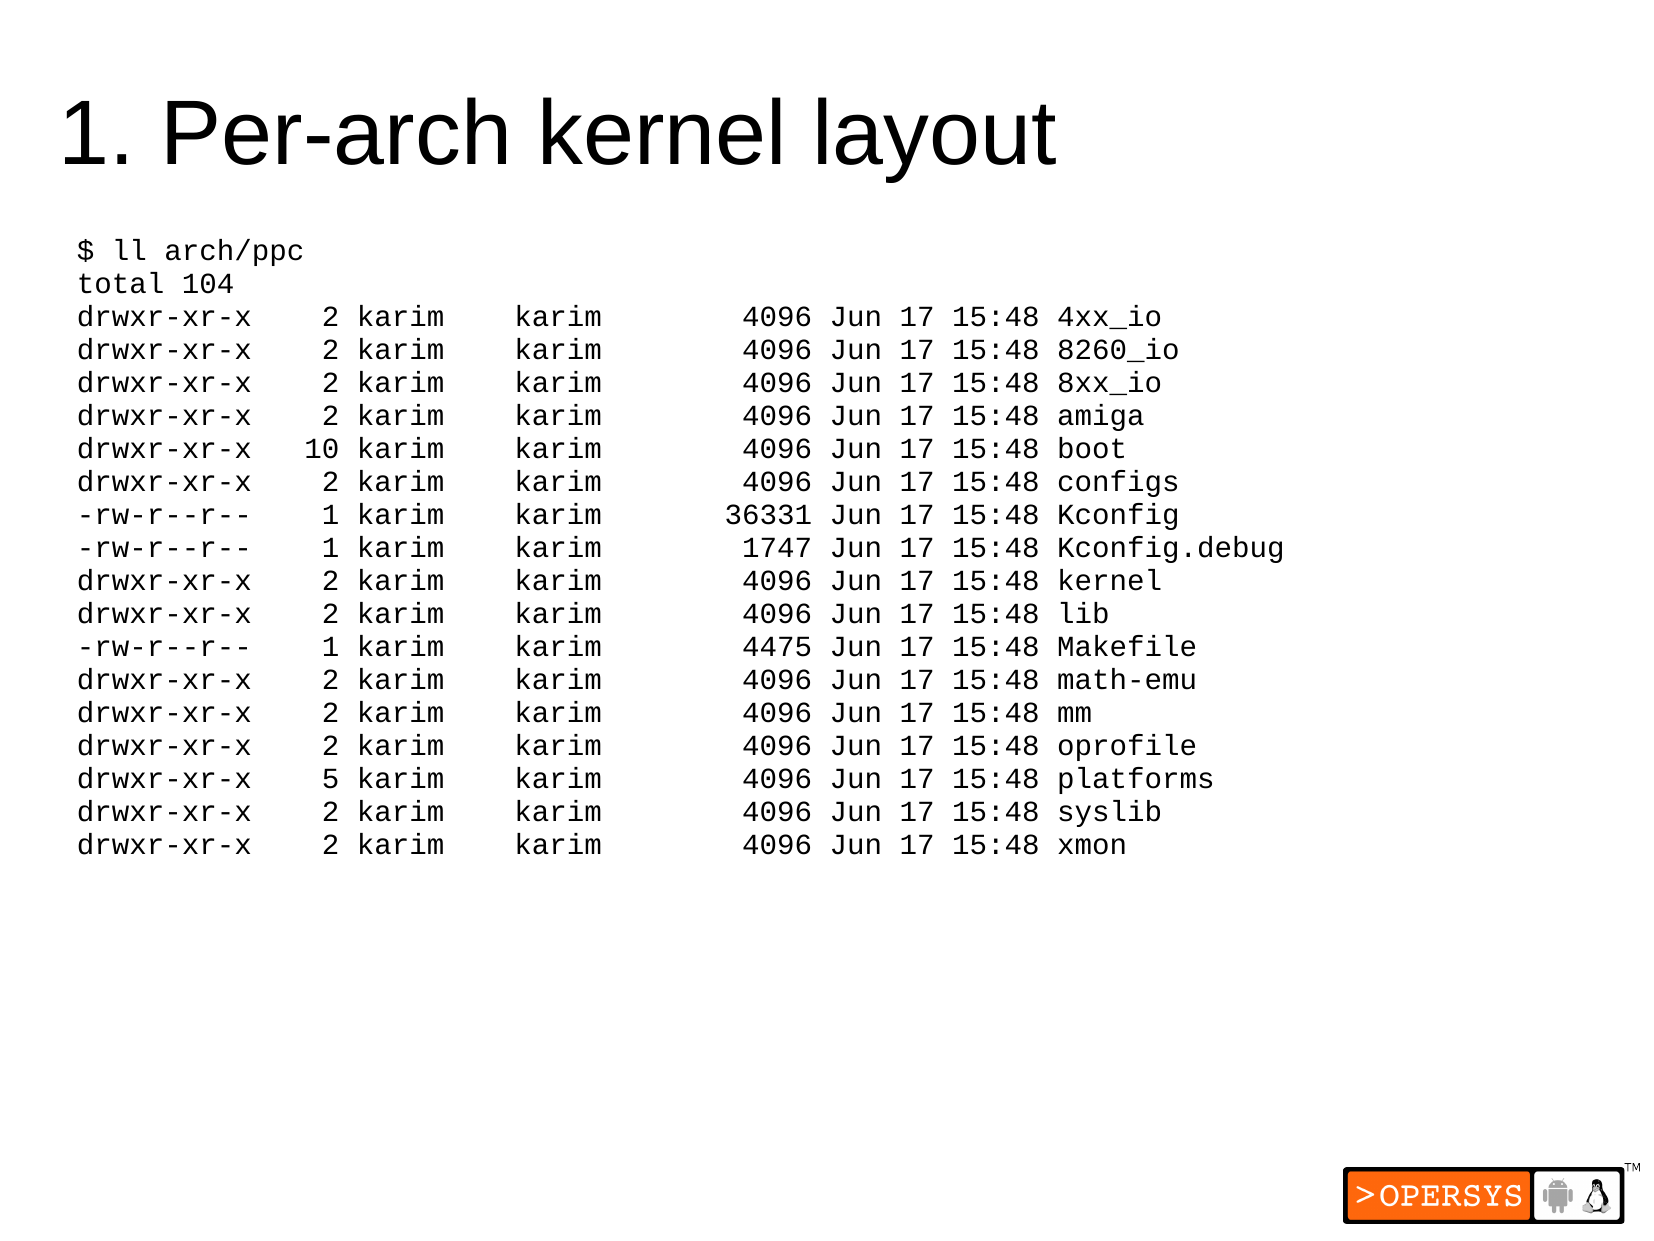

# 1. Per-arch kernel layout
$ ll arch/ppc
total 104
drwxr-xr-x 2 karim karim 4096 Jun 17 15:48 4xx_io
drwxr-xr-x 2 karim karim 4096 Jun 17 15:48 8260_io
drwxr-xr-x 2 karim karim 4096 Jun 17 15:48 8xx_io
drwxr-xr-x 2 karim karim 4096 Jun 17 15:48 amiga
drwxr-xr-x 10 karim karim 4096 Jun 17 15:48 boot
drwxr-xr-x 2 karim karim 4096 Jun 17 15:48 configs
-rw-r--r-- 1 karim karim 36331 Jun 17 15:48 Kconfig
-rw-r--r-- 1 karim karim 1747 Jun 17 15:48 Kconfig.debug
drwxr-xr-x 2 karim karim 4096 Jun 17 15:48 kernel
drwxr-xr-x 2 karim karim 4096 Jun 17 15:48 lib
-rw-r--r-- 1 karim karim 4475 Jun 17 15:48 Makefile
drwxr-xr-x 2 karim karim 4096 Jun 17 15:48 math-emu
drwxr-xr-x 2 karim karim 4096 Jun 17 15:48 mm
drwxr-xr-x 2 karim karim 4096 Jun 17 15:48 oprofile
drwxr-xr-x 5 karim karim 4096 Jun 17 15:48 platforms
drwxr-xr-x 2 karim karim 4096 Jun 17 15:48 syslib
drwxr-xr-x 2 karim karim 4096 Jun 17 15:48 xmon